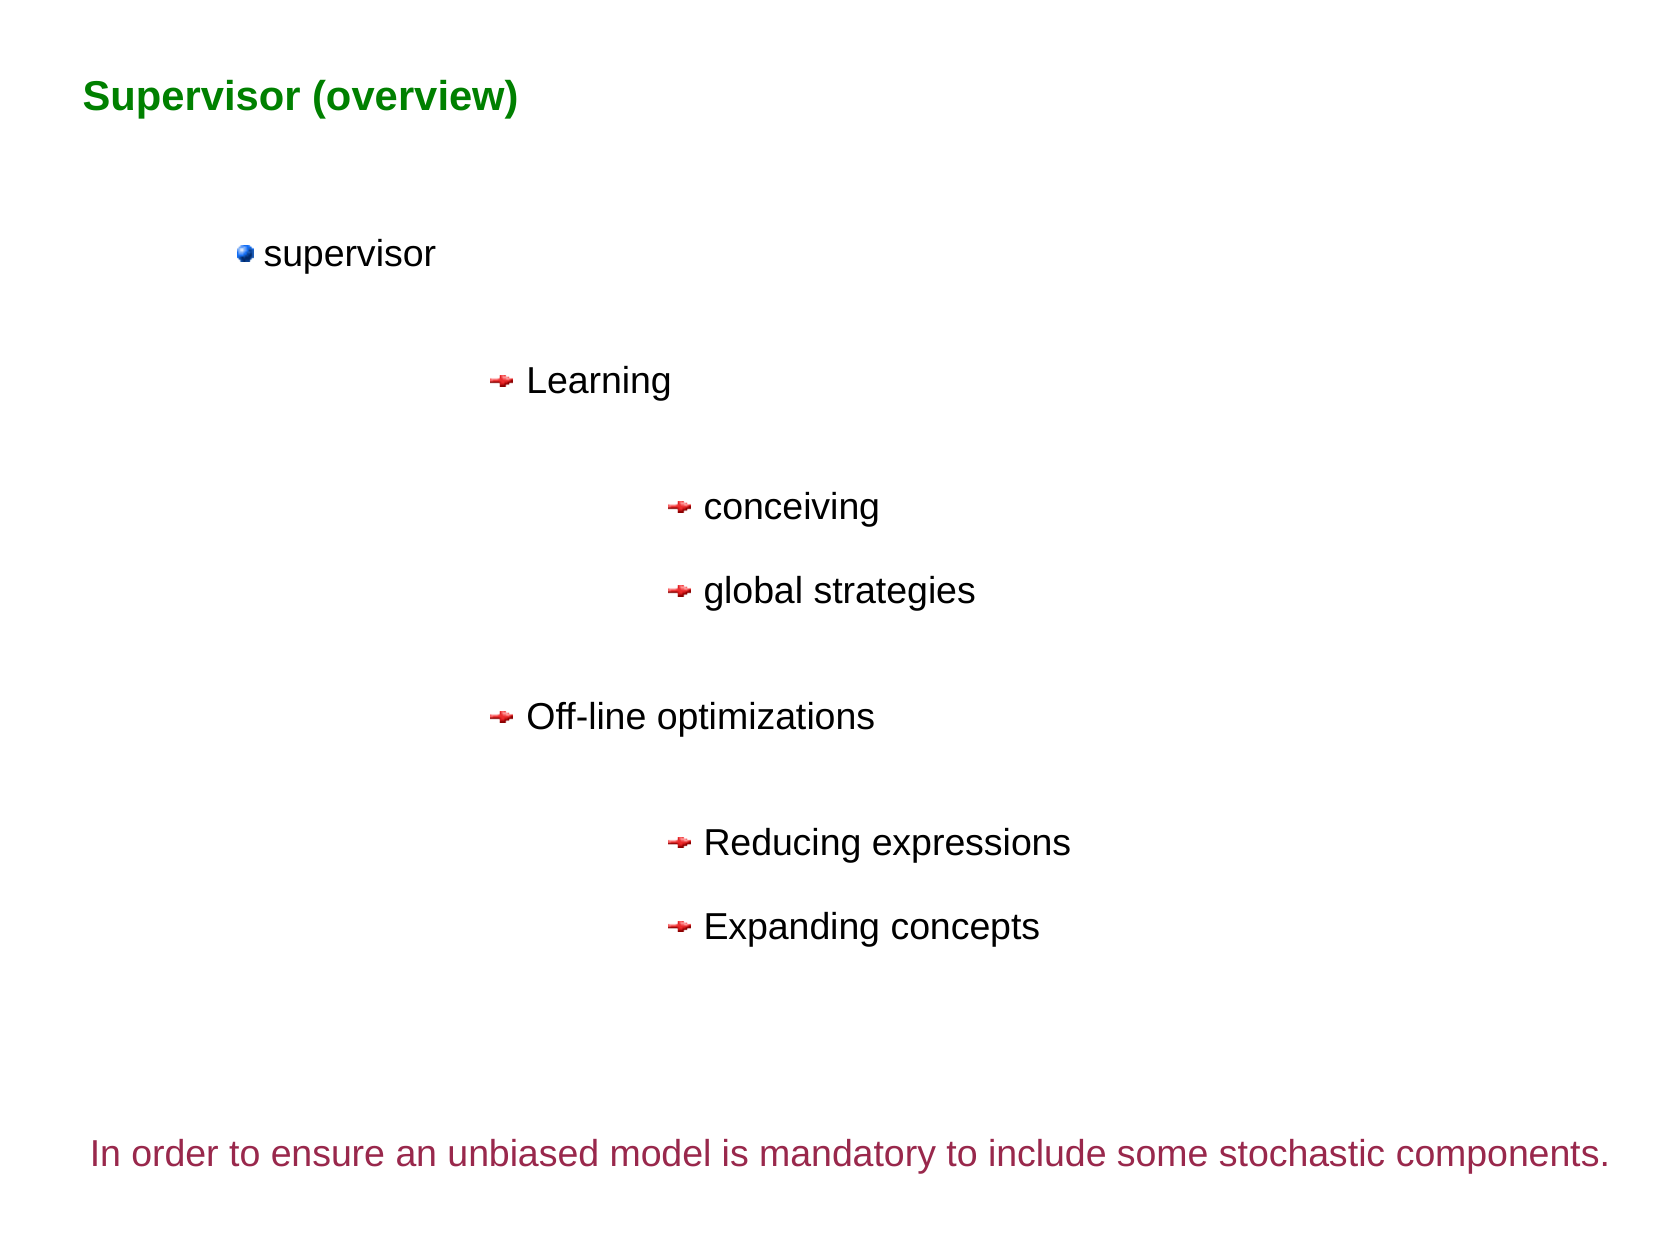

# Supervisor (overview)
 supervisor
Learning
conceiving
global strategies
Off-line optimizations
Reducing expressions
Expanding concepts
In order to ensure an unbiased model is mandatory to include some stochastic components.